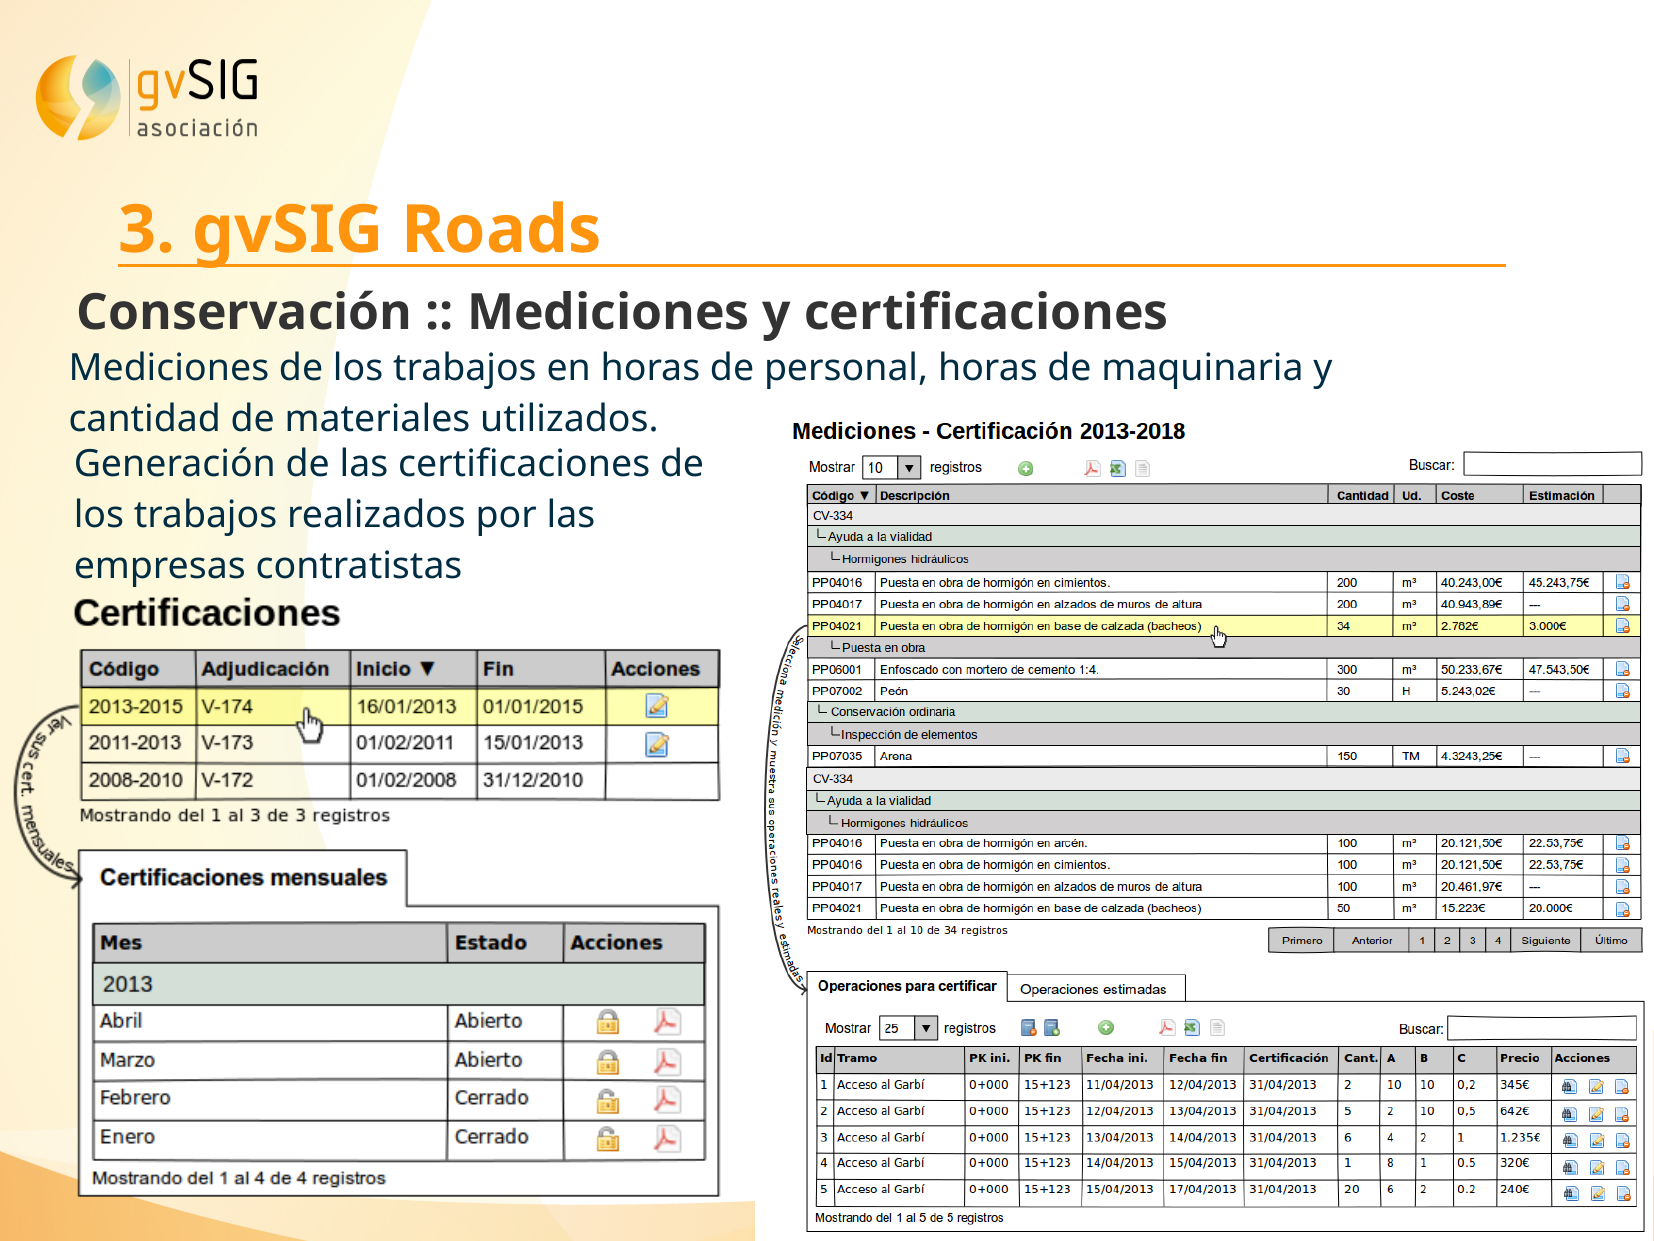

3. gvSIG Roads
# Conservación :: Mediciones y certificaciones
Mediciones de los trabajos en horas de personal, horas de maquinaria y cantidad de materiales utilizados.
Generación de las certificaciones de los trabajos realizados por las empresas contratistas